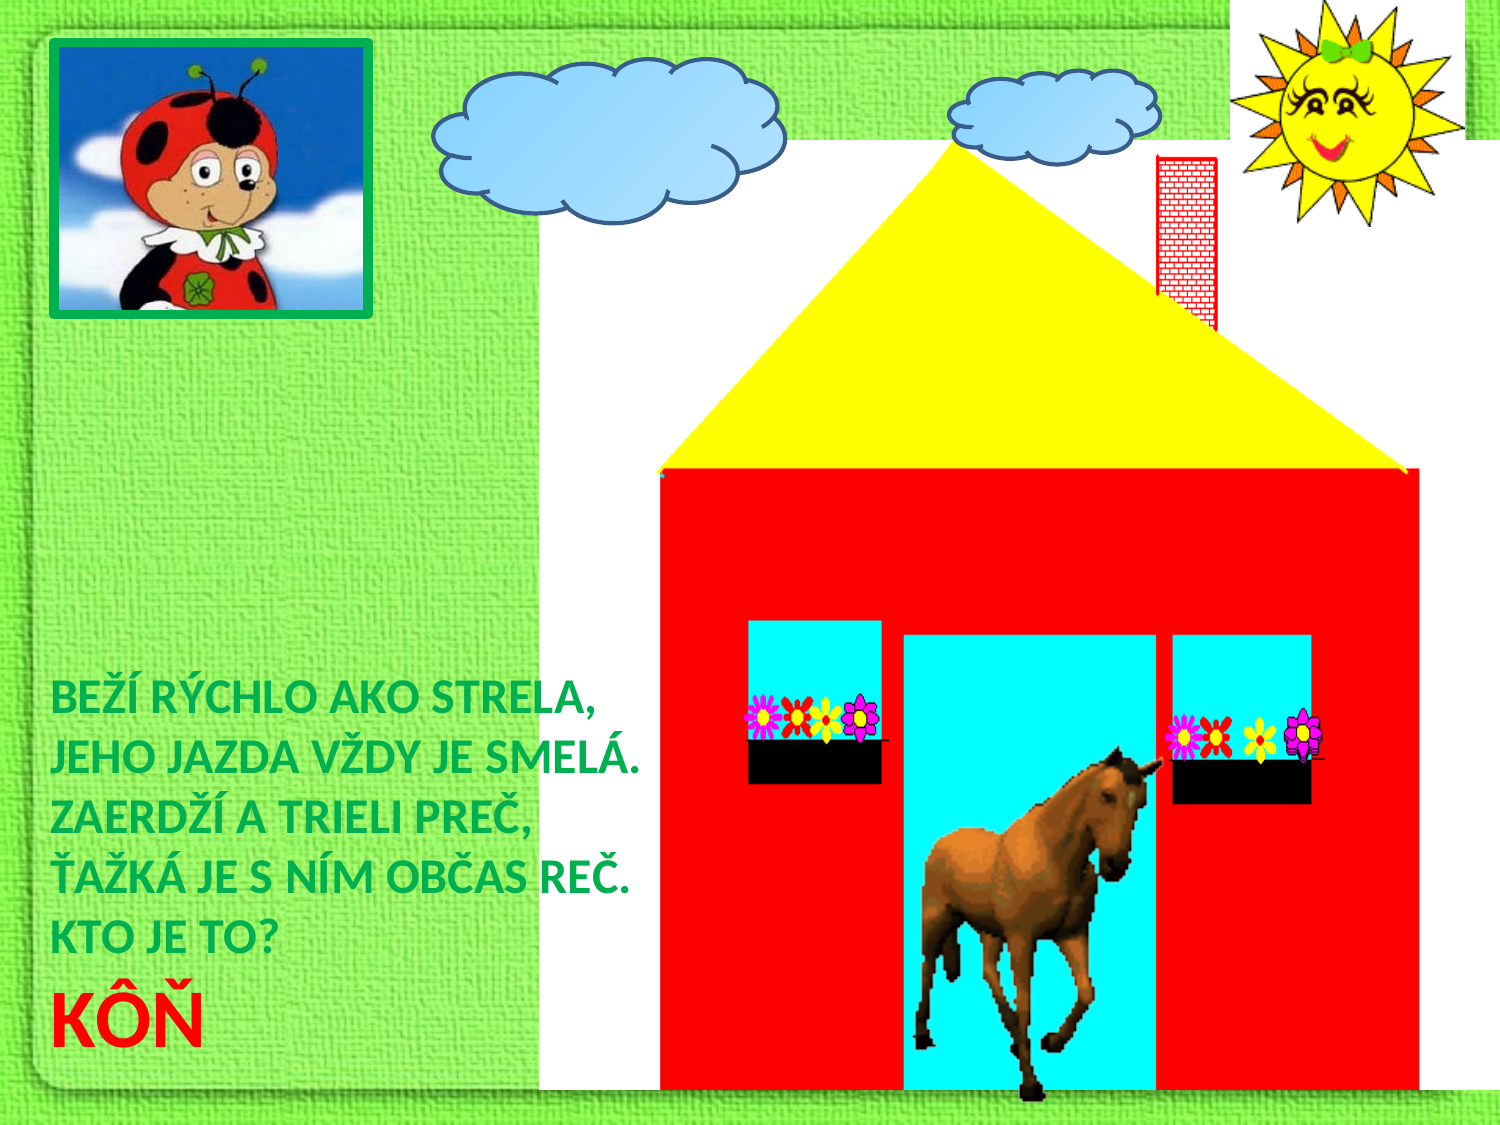

BEŽÍ RÝCHLO AKO STRELA,
JEHO JAZDA VŽDY JE SMELÁ.
ZAERDŽÍ A TRIELI PREČ,
ŤAŽKÁ JE S NÍM OBČAS REČ.
KTO JE TO?
KÔŇ